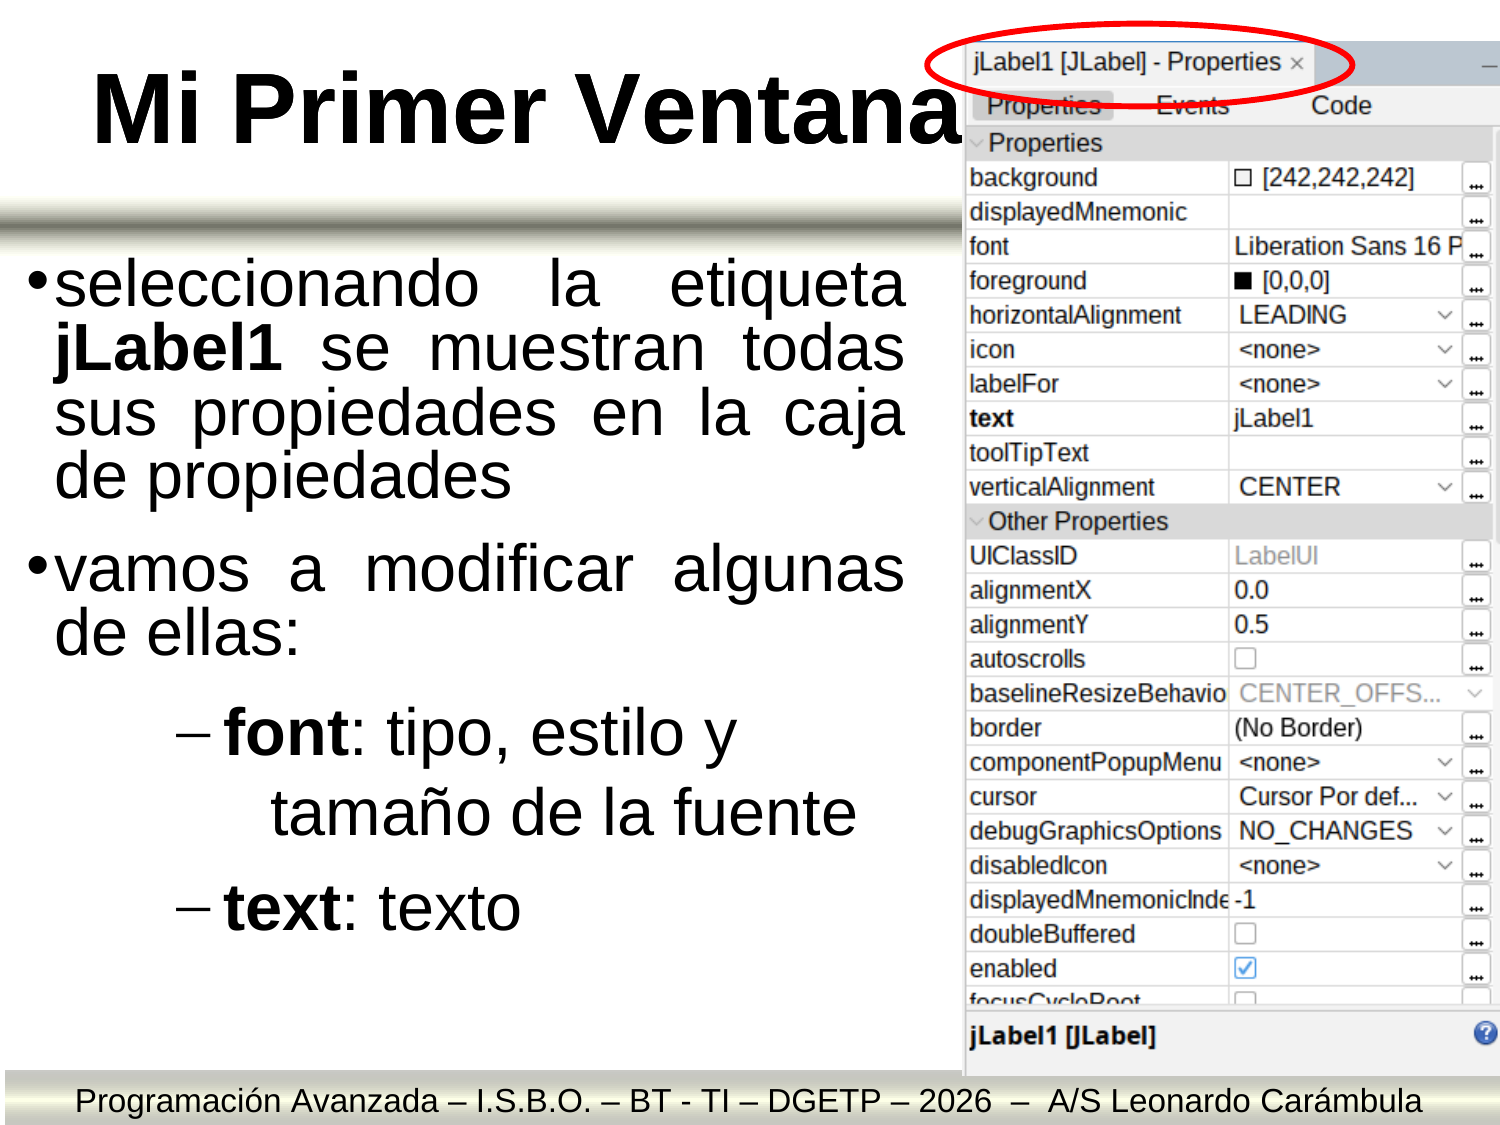

Mi Primer Ventana - JFrame
Mi Primer Ventana - JFrame
# seleccionando la etiqueta jLabel1 se muestran todas sus propiedades en la caja de propiedades
vamos a modificar algunas de ellas:
font: tipo, estilo y tamaño de la fuente
text: texto